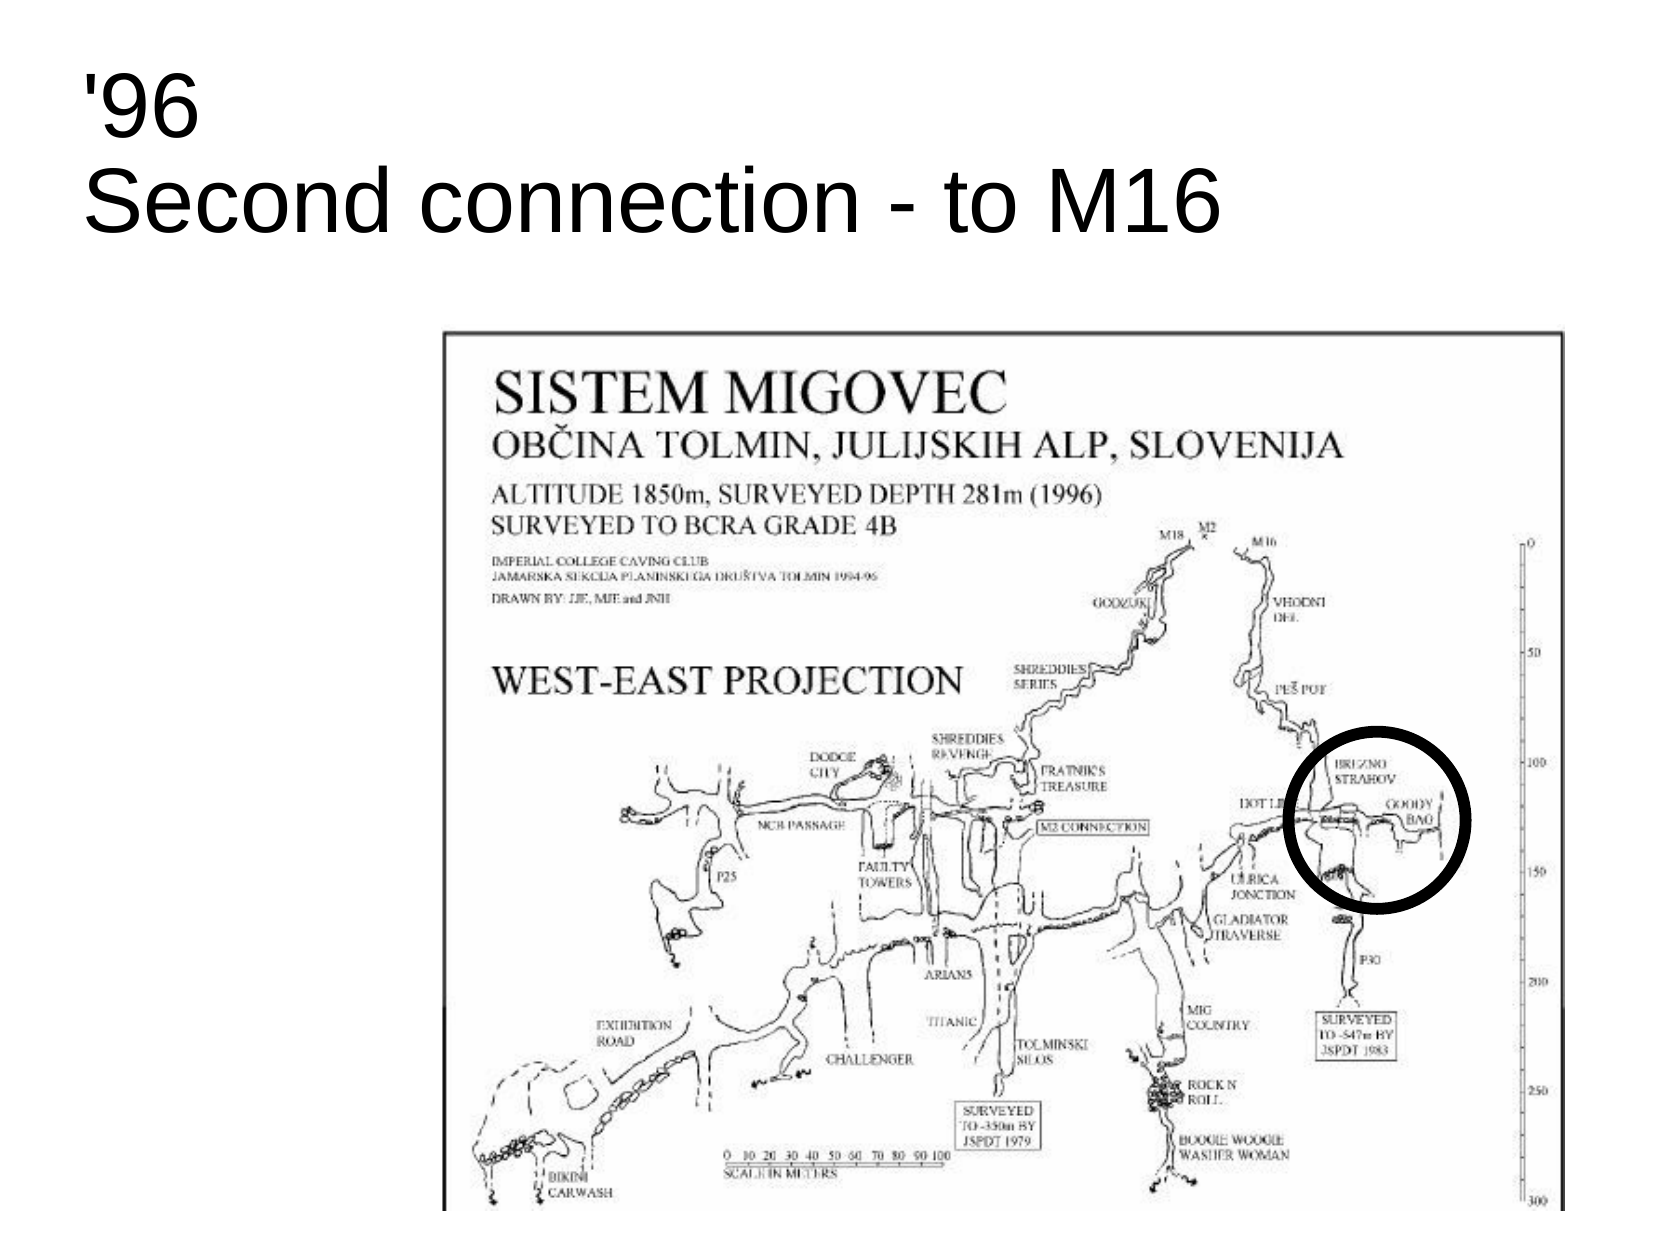

# '96 Second connection - to M16